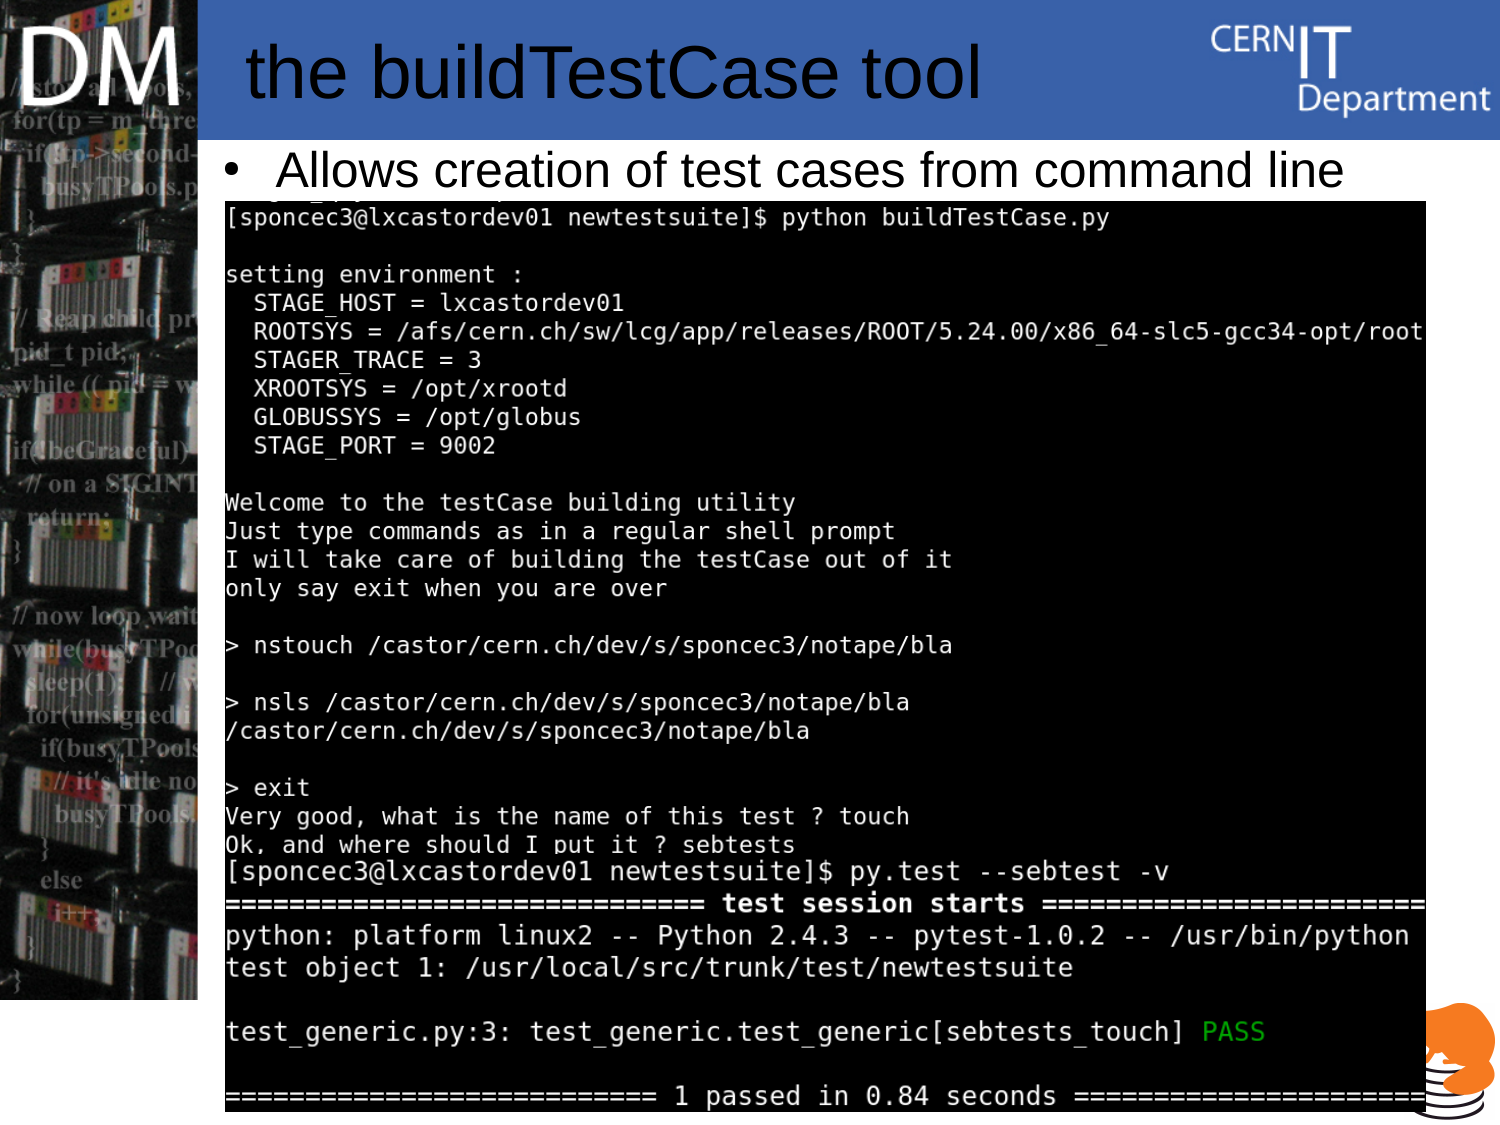

# the buildTestCase tool
Allows creation of test cases from command line